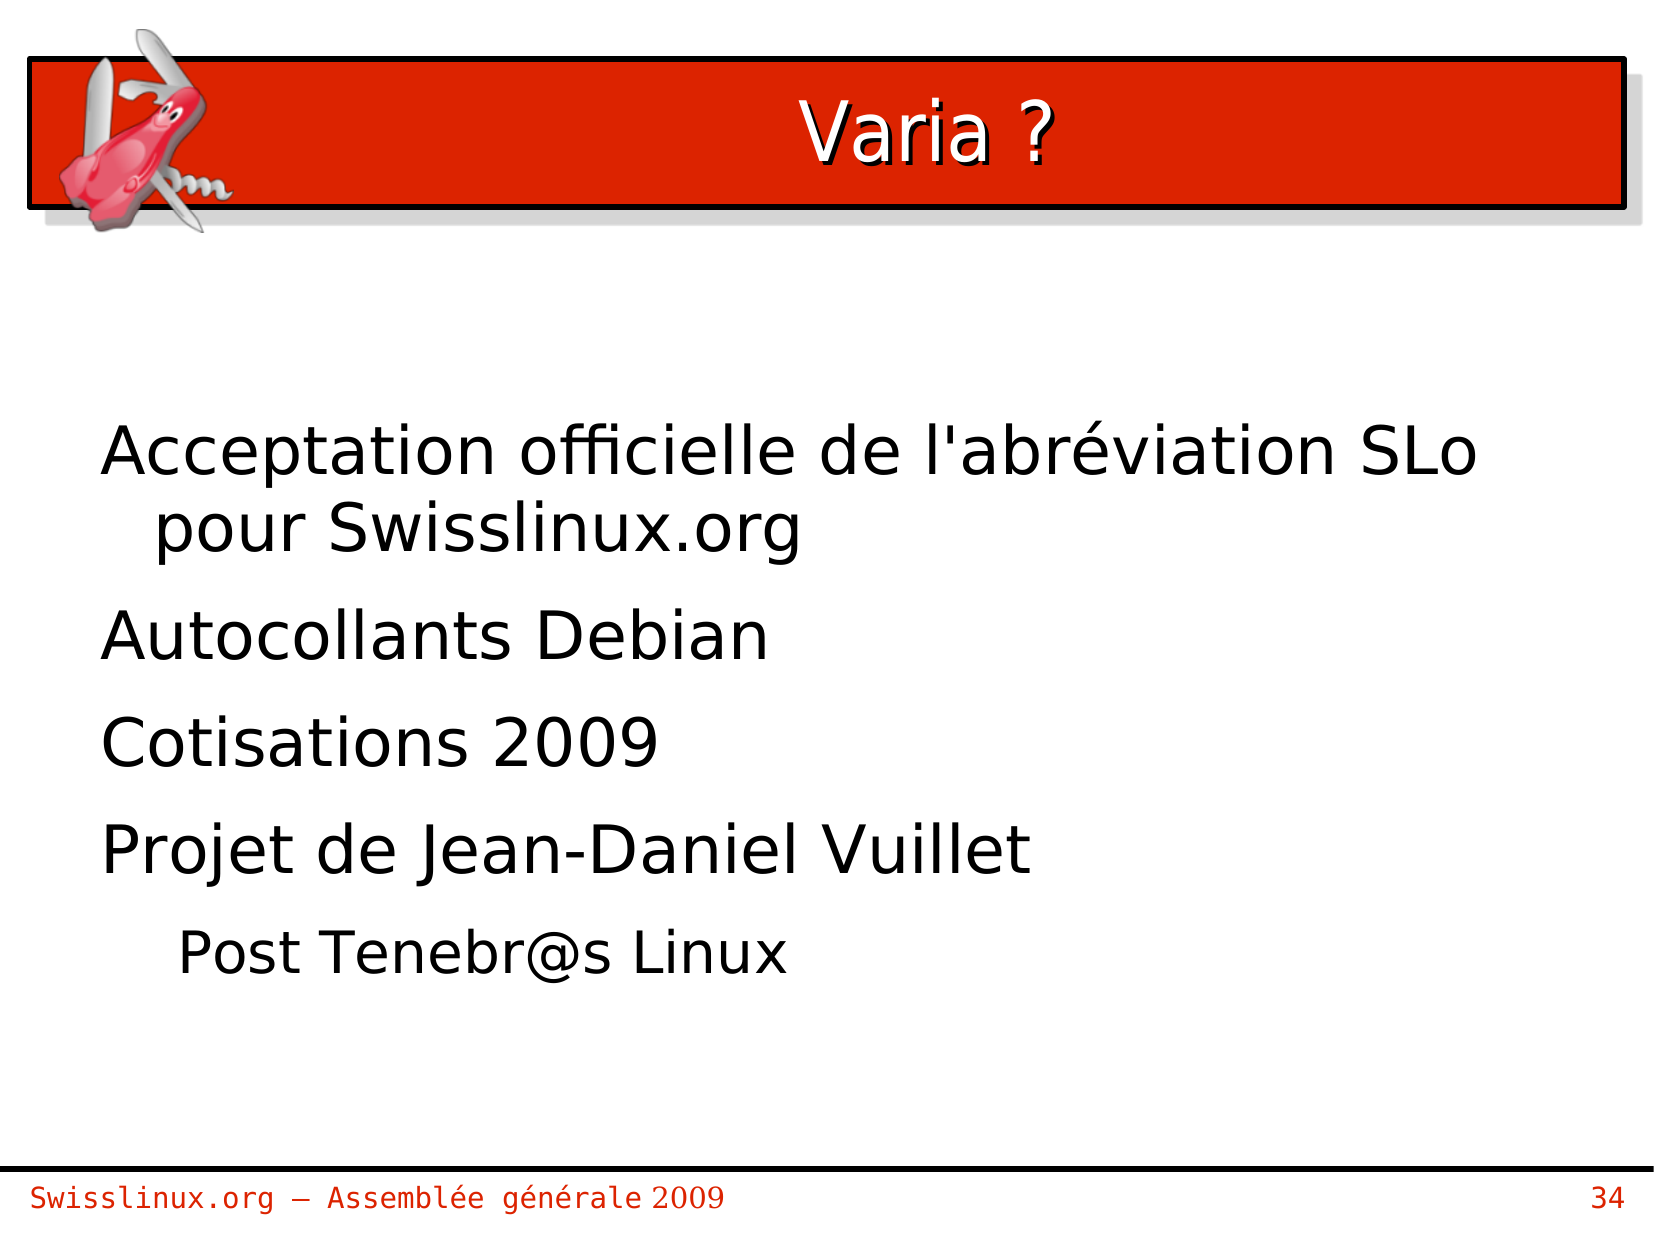

# Varia ?
Acceptation officielle de l'abréviation SLo pour Swisslinux.org
Autocollants Debian
Cotisations 2009
Projet de Jean-Daniel Vuillet
Post Tenebr@s Linux
26 Janvier 2007
34